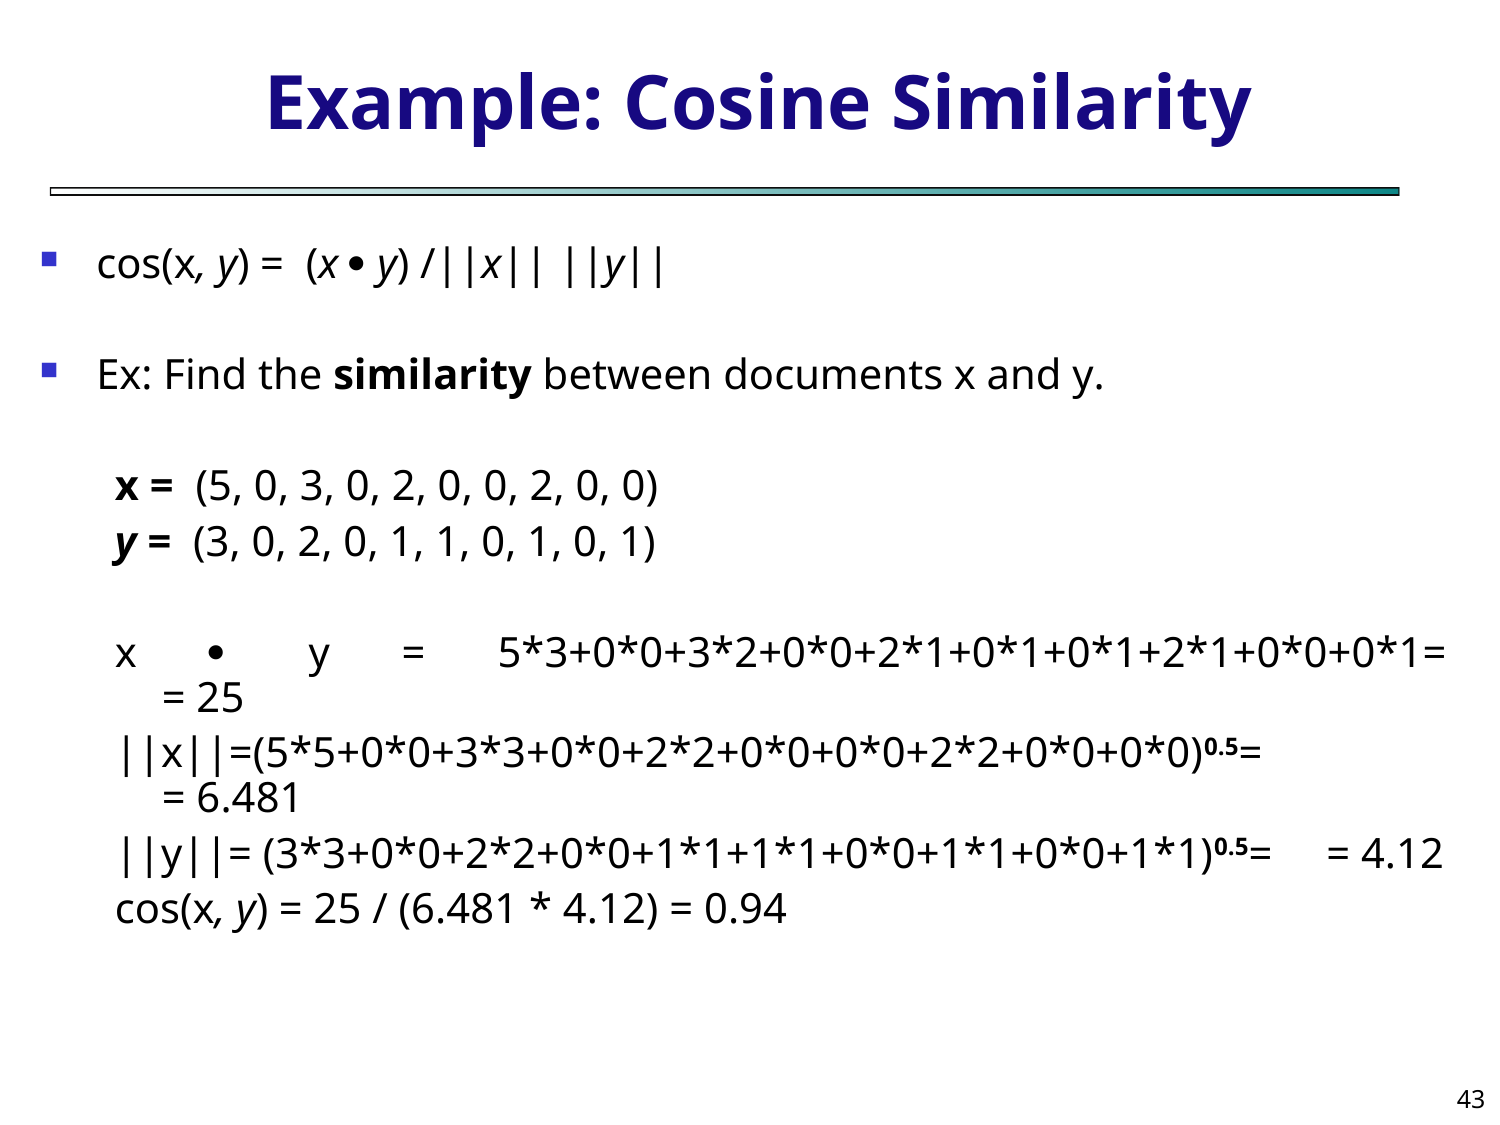

# Example: Cosine Similarity
cos(x, y) = (x  y) /||x|| ||y||
Ex: Find the similarity between documents x and y.
x = (5, 0, 3, 0, 2, 0, 0, 2, 0, 0)
y = (3, 0, 2, 0, 1, 1, 0, 1, 0, 1)
x  y = 5*3+0*0+3*2+0*0+2*1+0*1+0*1+2*1+0*0+0*1=
= 25
||x||=(5*5+0*0+3*3+0*0+2*2+0*0+0*0+2*2+0*0+0*0)0.5=
= 6.481
||y||= (3*3+0*0+2*2+0*0+1*1+1*1+0*0+1*1+0*0+1*1)0.5= = 4.12
cos(x, y) = 25 / (6.481 * 4.12) = 0.94